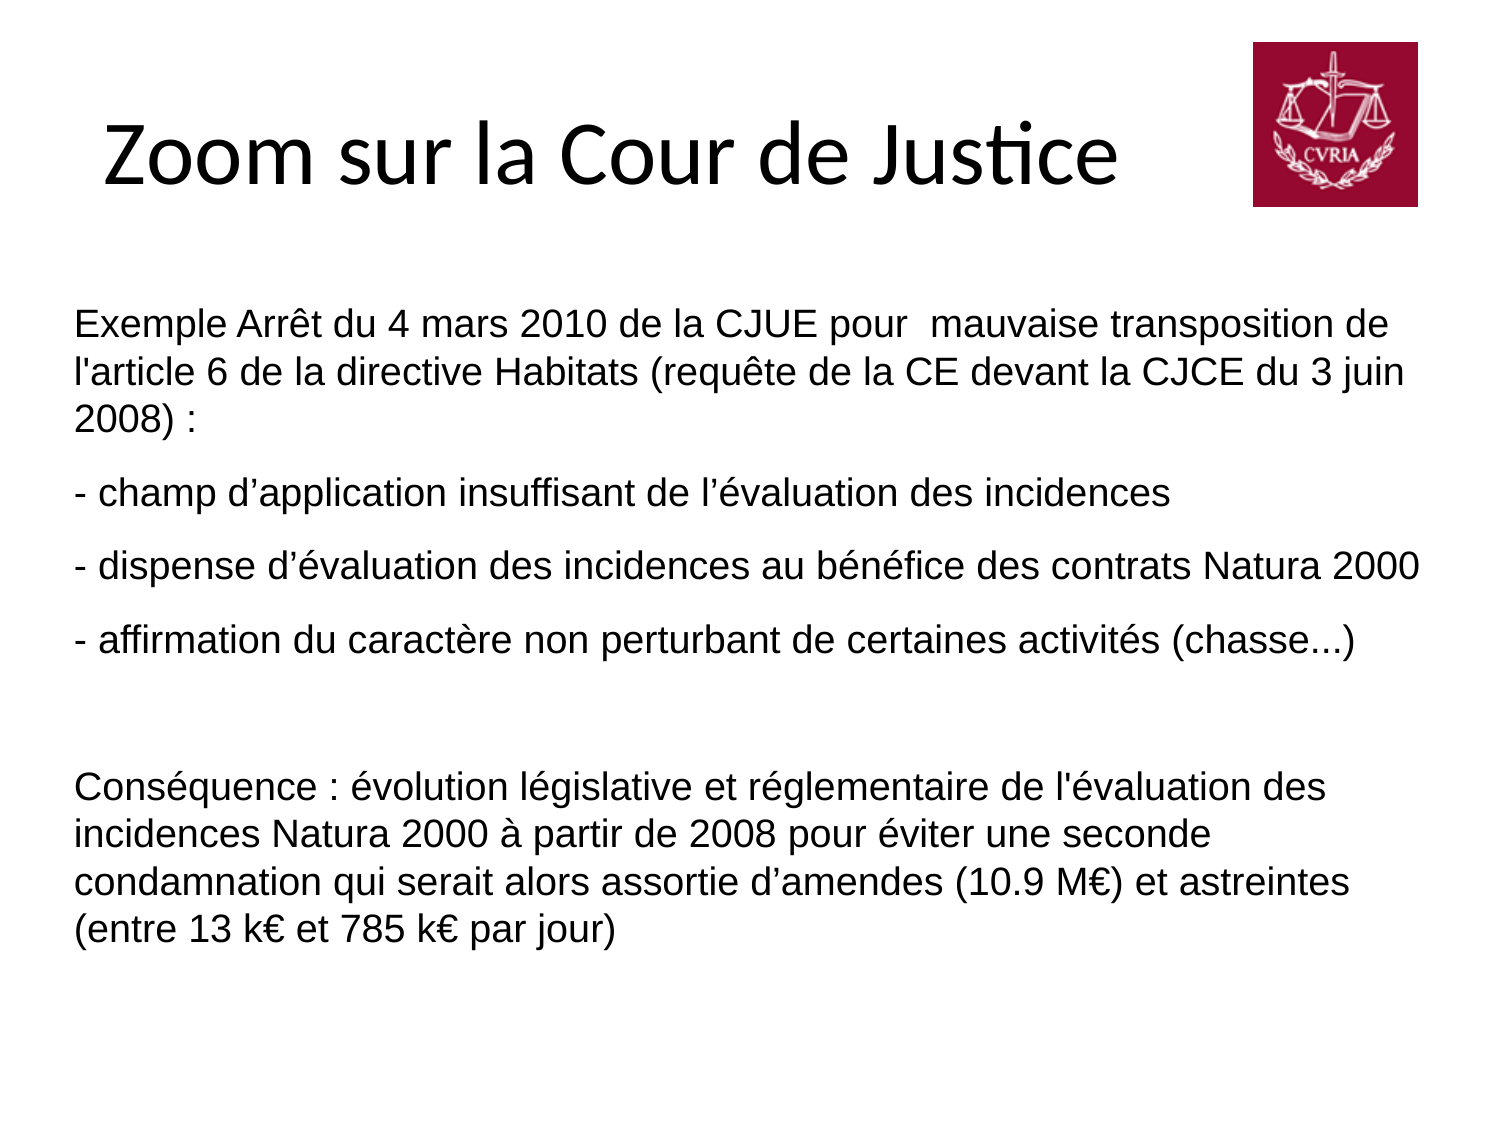

# Zoom sur la Cour de Justice
Exemple Arrêt du 4 mars 2010 de la CJUE pour mauvaise transposition de l'article 6 de la directive Habitats (requête de la CE devant la CJCE du 3 juin 2008) :
- champ d’application insuffisant de l’évaluation des incidences
- dispense d’évaluation des incidences au bénéfice des contrats Natura 2000
- affirmation du caractère non perturbant de certaines activités (chasse...)
Conséquence : évolution législative et réglementaire de l'évaluation des incidences Natura 2000 à partir de 2008 pour éviter une seconde condamnation qui serait alors assortie d’amendes (10.9 M€) et astreintes (entre 13 k€ et 785 k€ par jour)